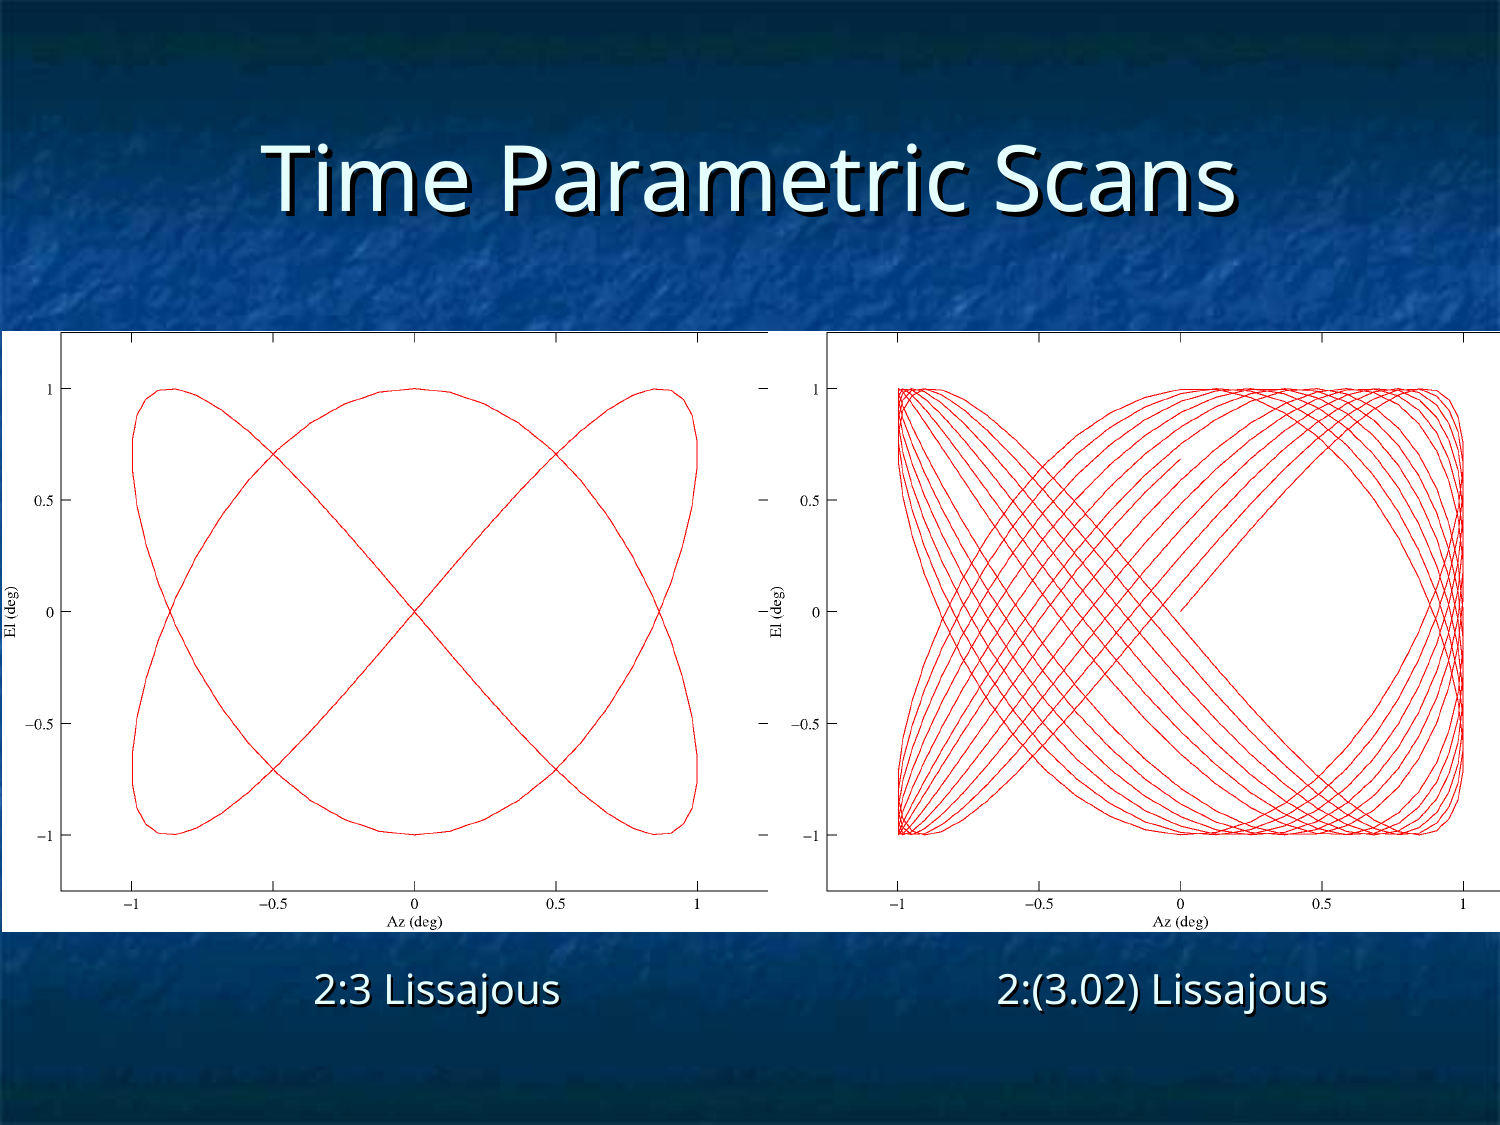

# Time Parametric Scans
2:3 Lissajous
2:(3.02) Lissajous